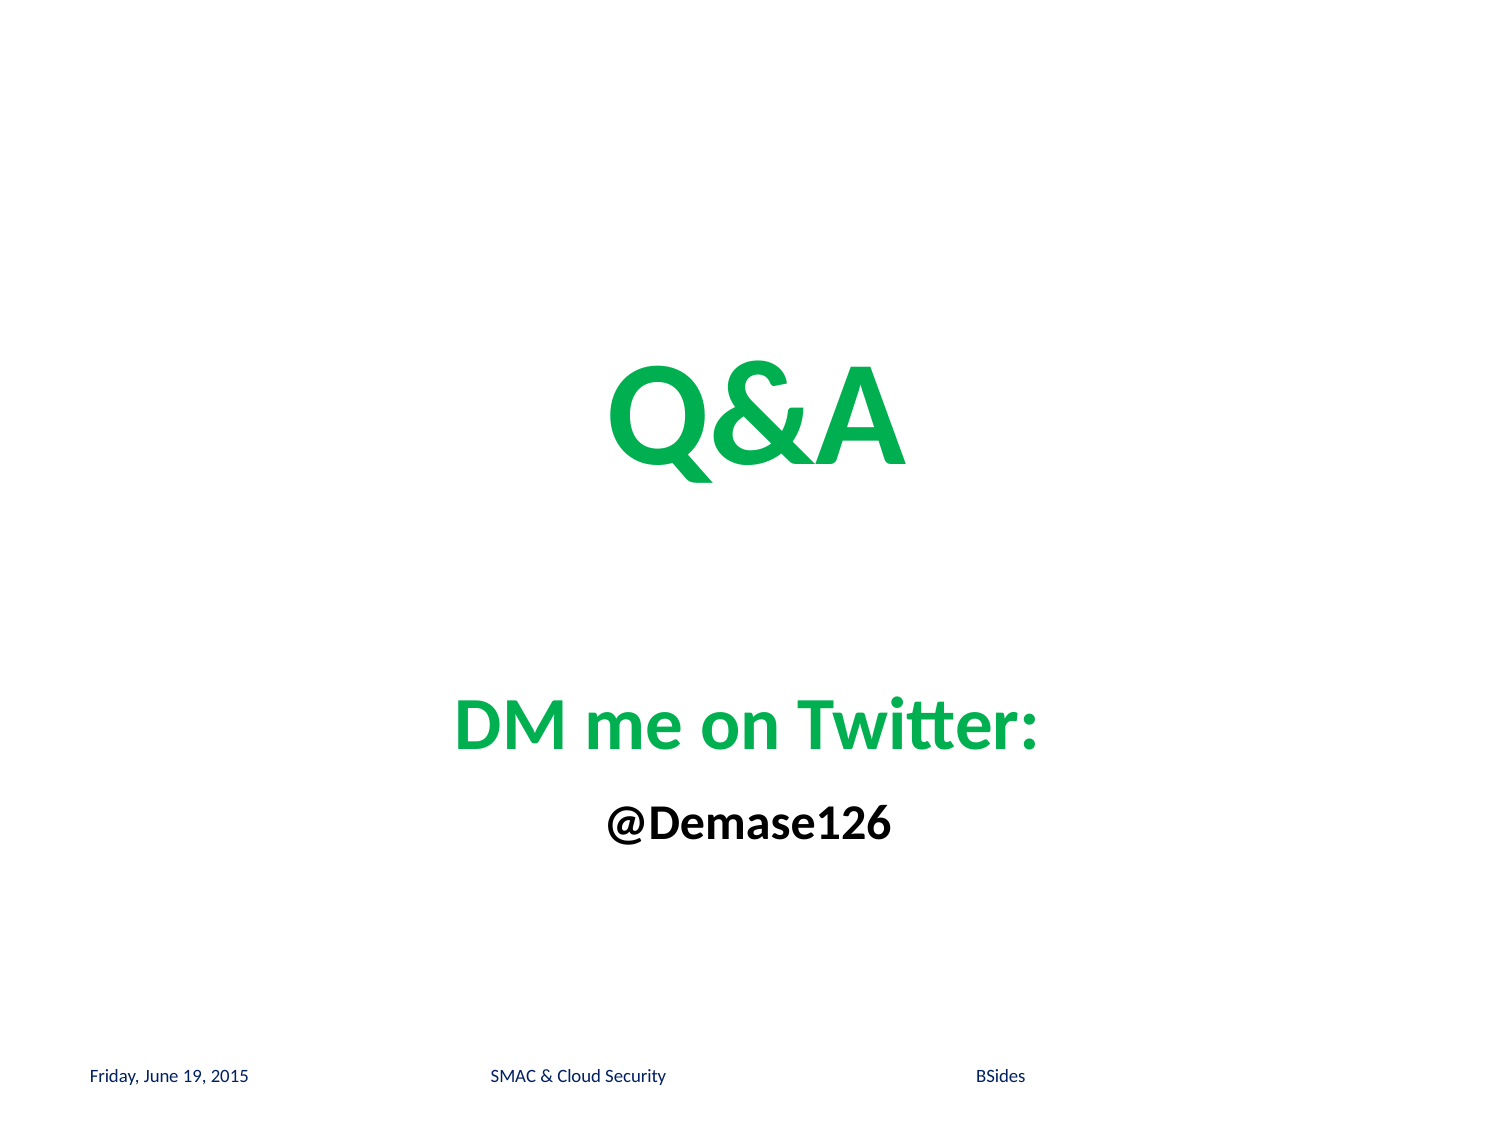

Q&A
DM me on Twitter:
@Demase126
Friday, June 19, 2015 SMAC & Cloud Security BSides